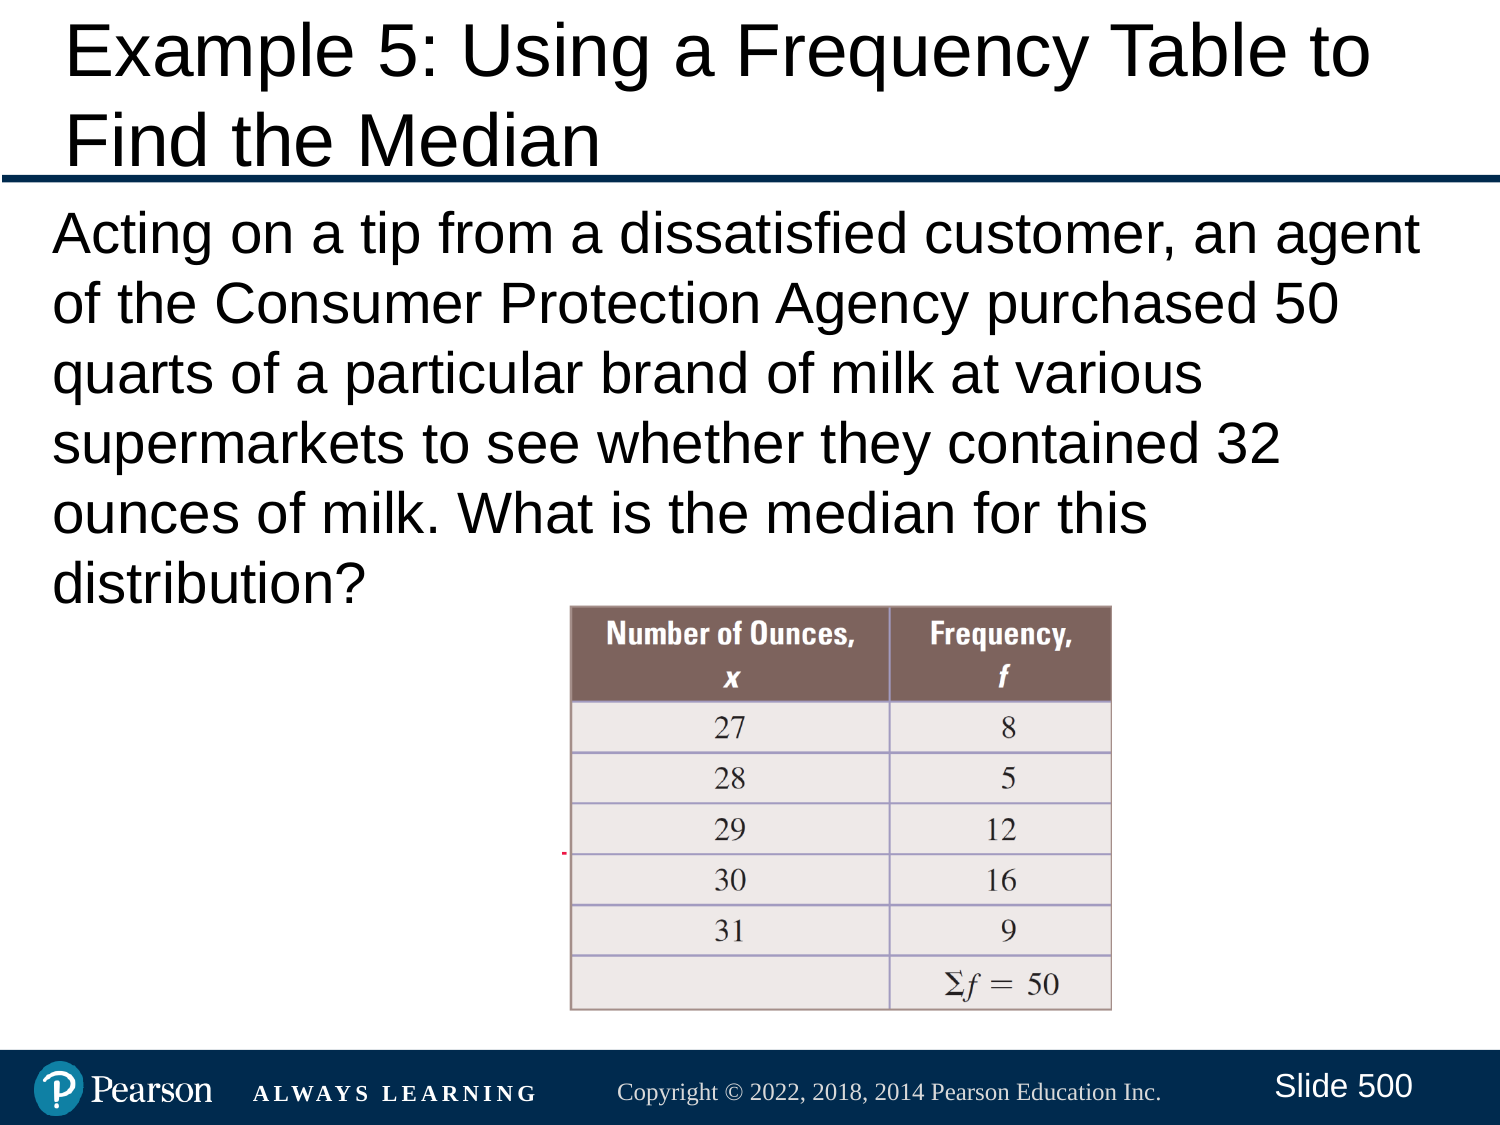

# Example 5: Using a Frequency Table to Find the Median
Acting on a tip from a dissatisfied customer, an agent of the Consumer Protection Agency purchased 50 quarts of a particular brand of milk at various supermarkets to see whether they contained 32 ounces of milk. What is the median for this distribution?